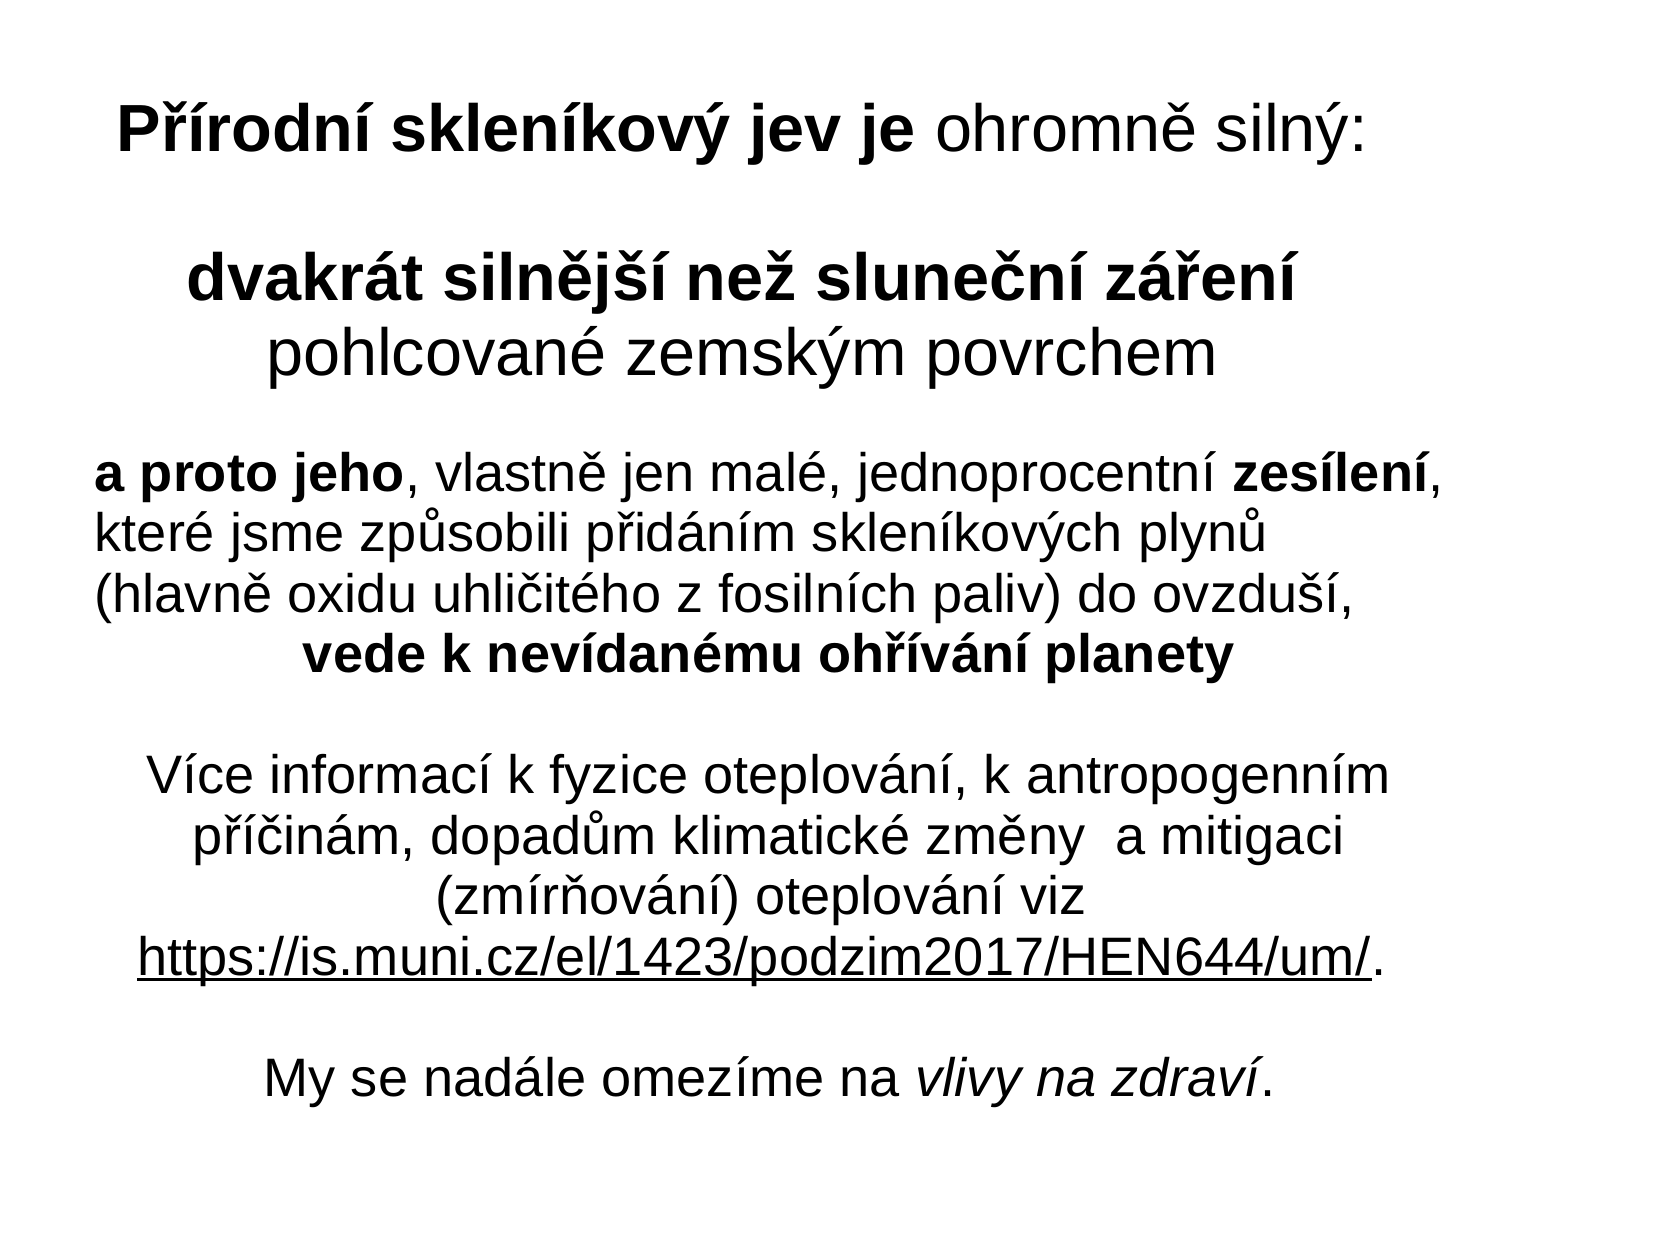

# Přírodní skleníkový jev je ohromně silný: dvakrát silnější než sluneční záření pohlcované zemským povrchem
a proto jeho, vlastně jen malé, jednoprocentní zesílení, které jsme způsobili přidáním skleníkových plynů (hlavně oxidu uhličitého z fosilních paliv) do ovzduší,
vede k nevídanému ohřívání planety
Více informací k fyzice oteplování, k antropogenním příčinám, dopadům klimatické změny a mitigaci (zmírňování) oteplování viz https://is.muni.cz/el/1423/podzim2017/HEN644/um/.
My se nadále omezíme na vlivy na zdraví.